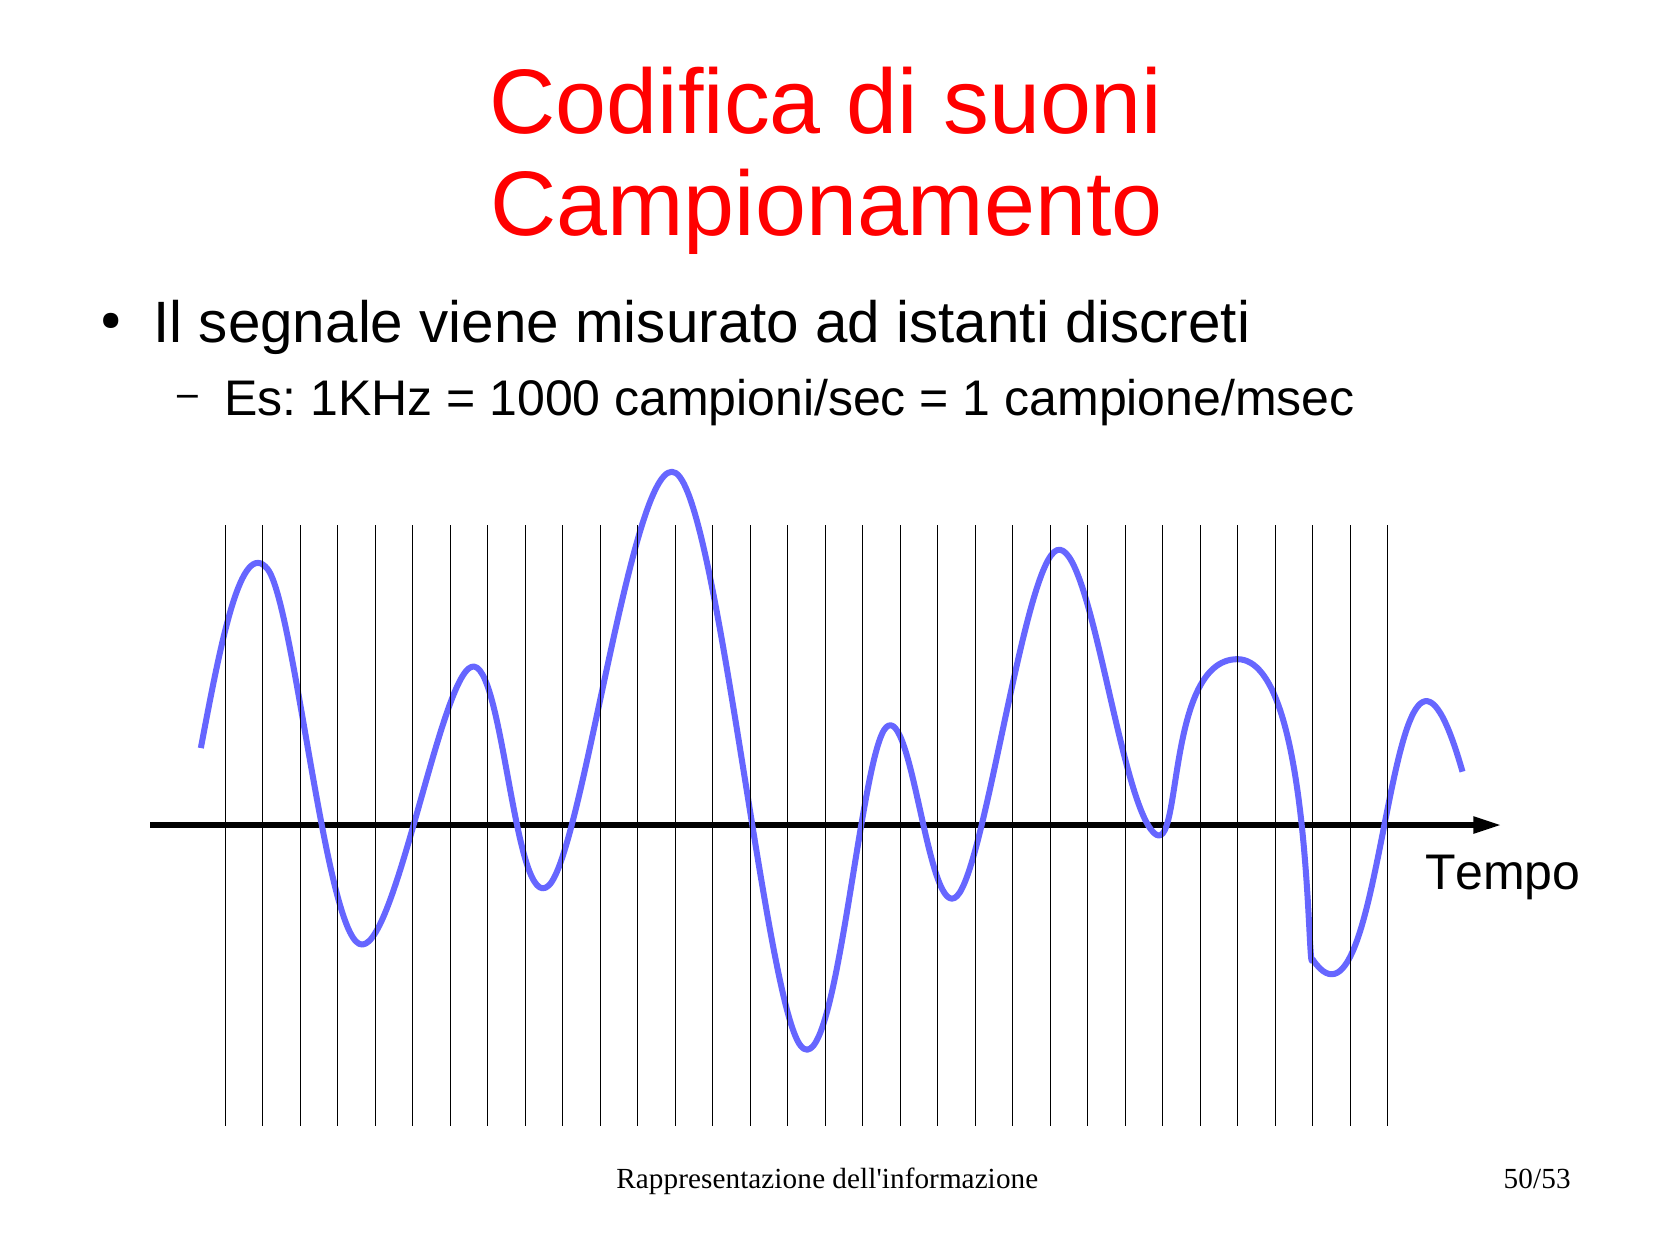

# Codifica di suoni Campionamento
Il segnale viene misurato ad istanti discreti
Es: 1KHz = 1000 campioni/sec = 1 campione/msec
Tempo
Rappresentazione dell'informazione
50